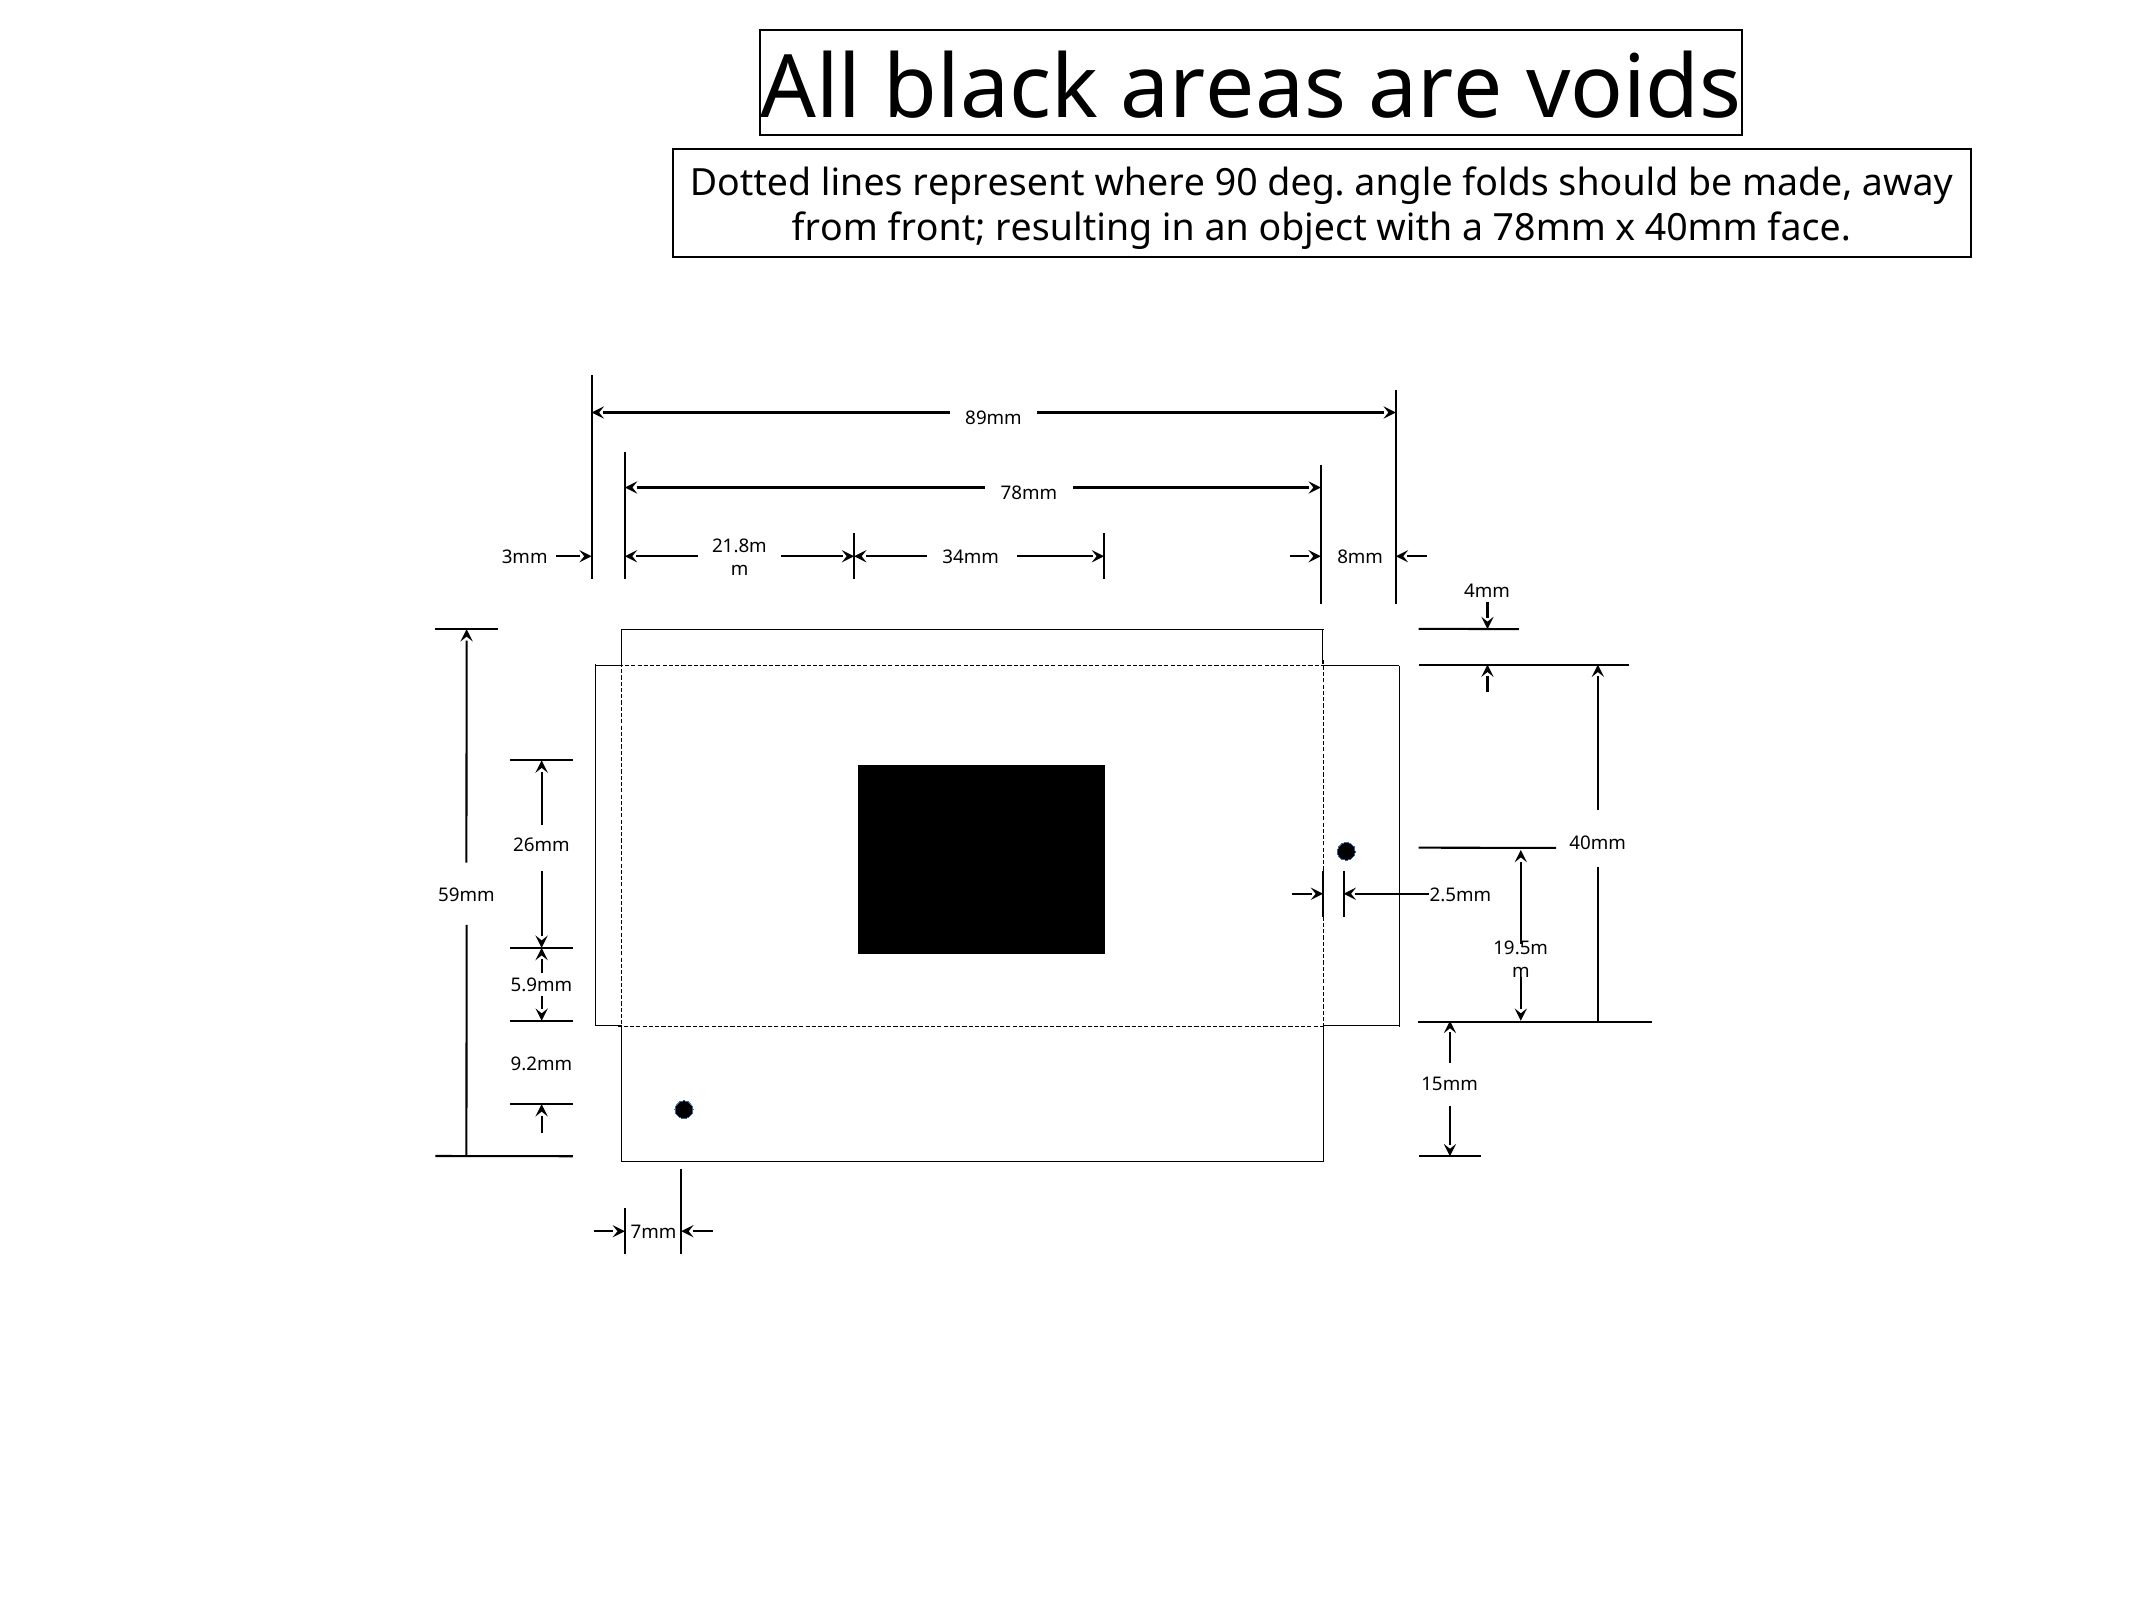

All black areas are voids
Dotted lines represent where 90 deg. angle folds should be made, away from front; resulting in an object with a 78mm x 40mm face.
89mm
78mm
34mm
8mm
3mm
21.8mm
4mm
40mm
26mm
59mm
2.5mm
19.5mm
5.9mm
9.2mm
15mm
7mm